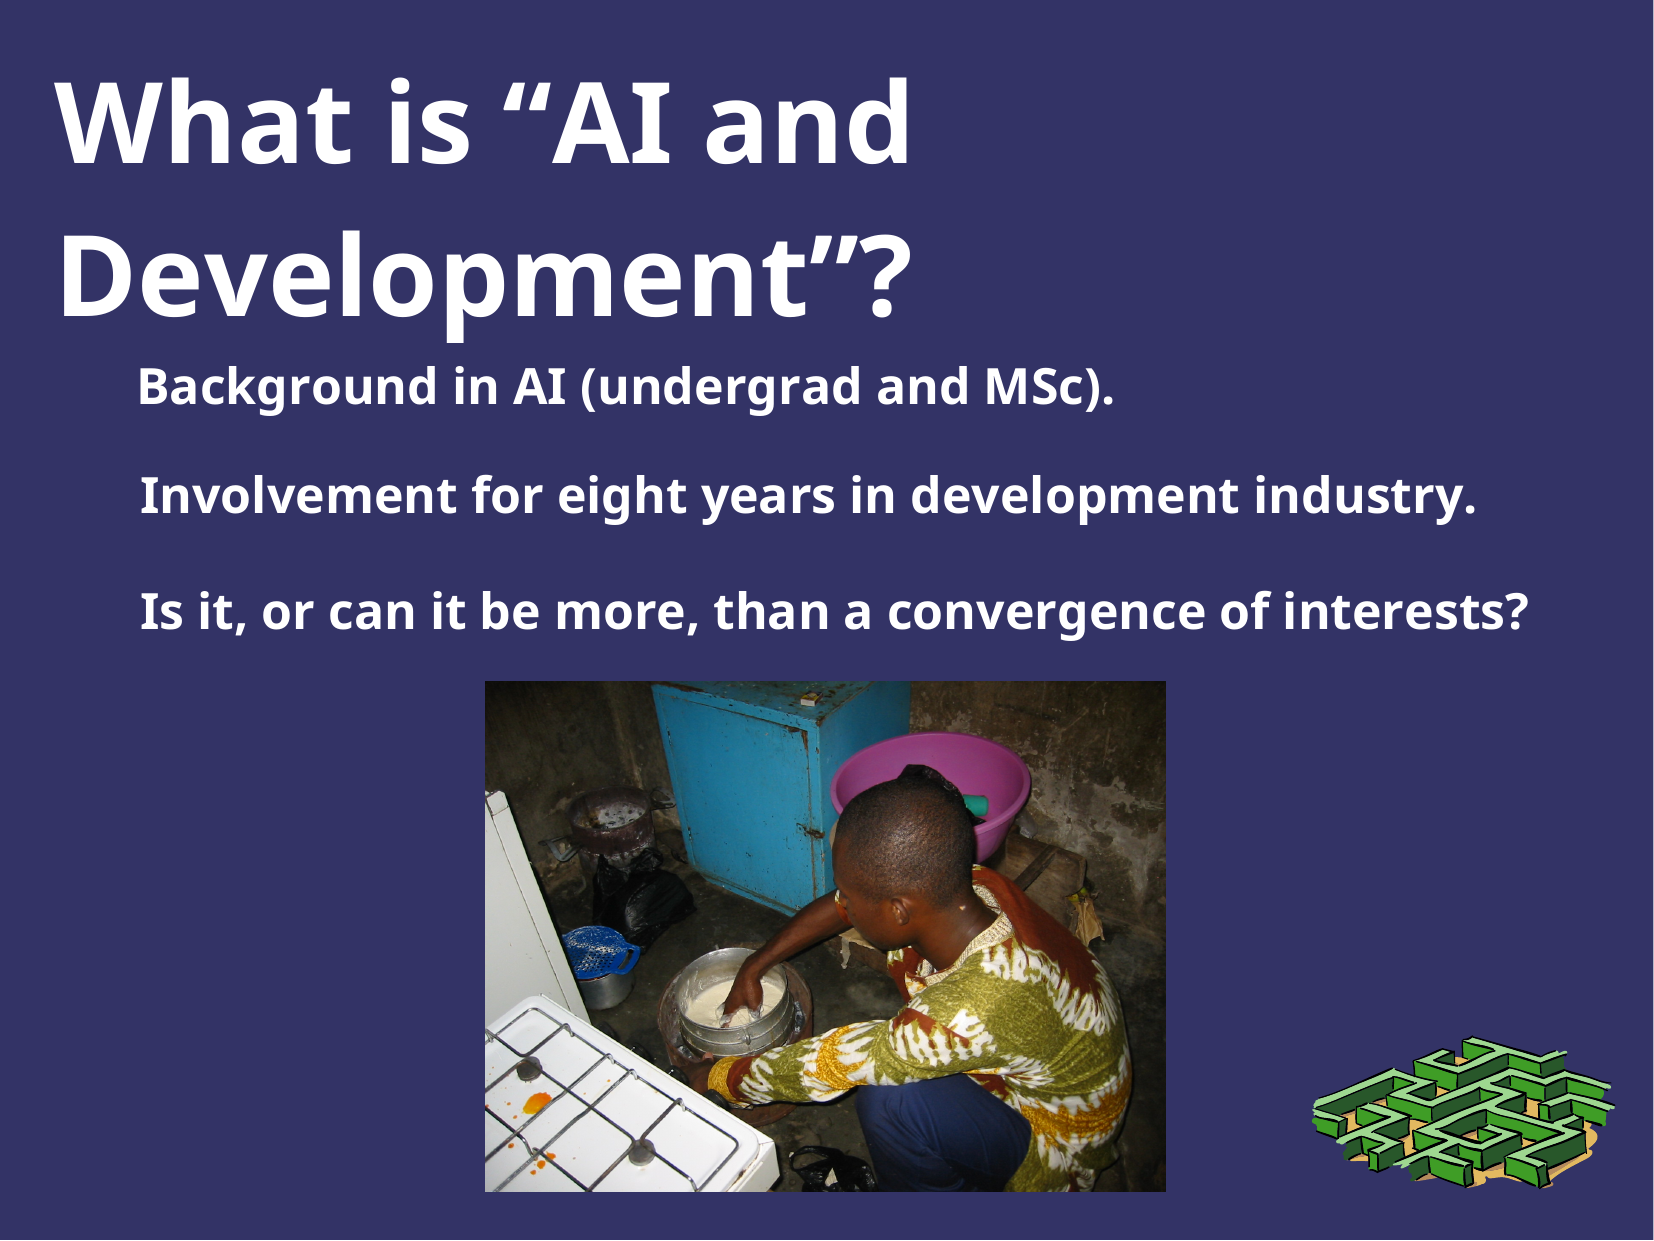

What is “AI and Development”?
 Background in AI (undergrad and MSc).
 Involvement for eight years in development industry.
 Is it, or can it be more, than a convergence of interests?